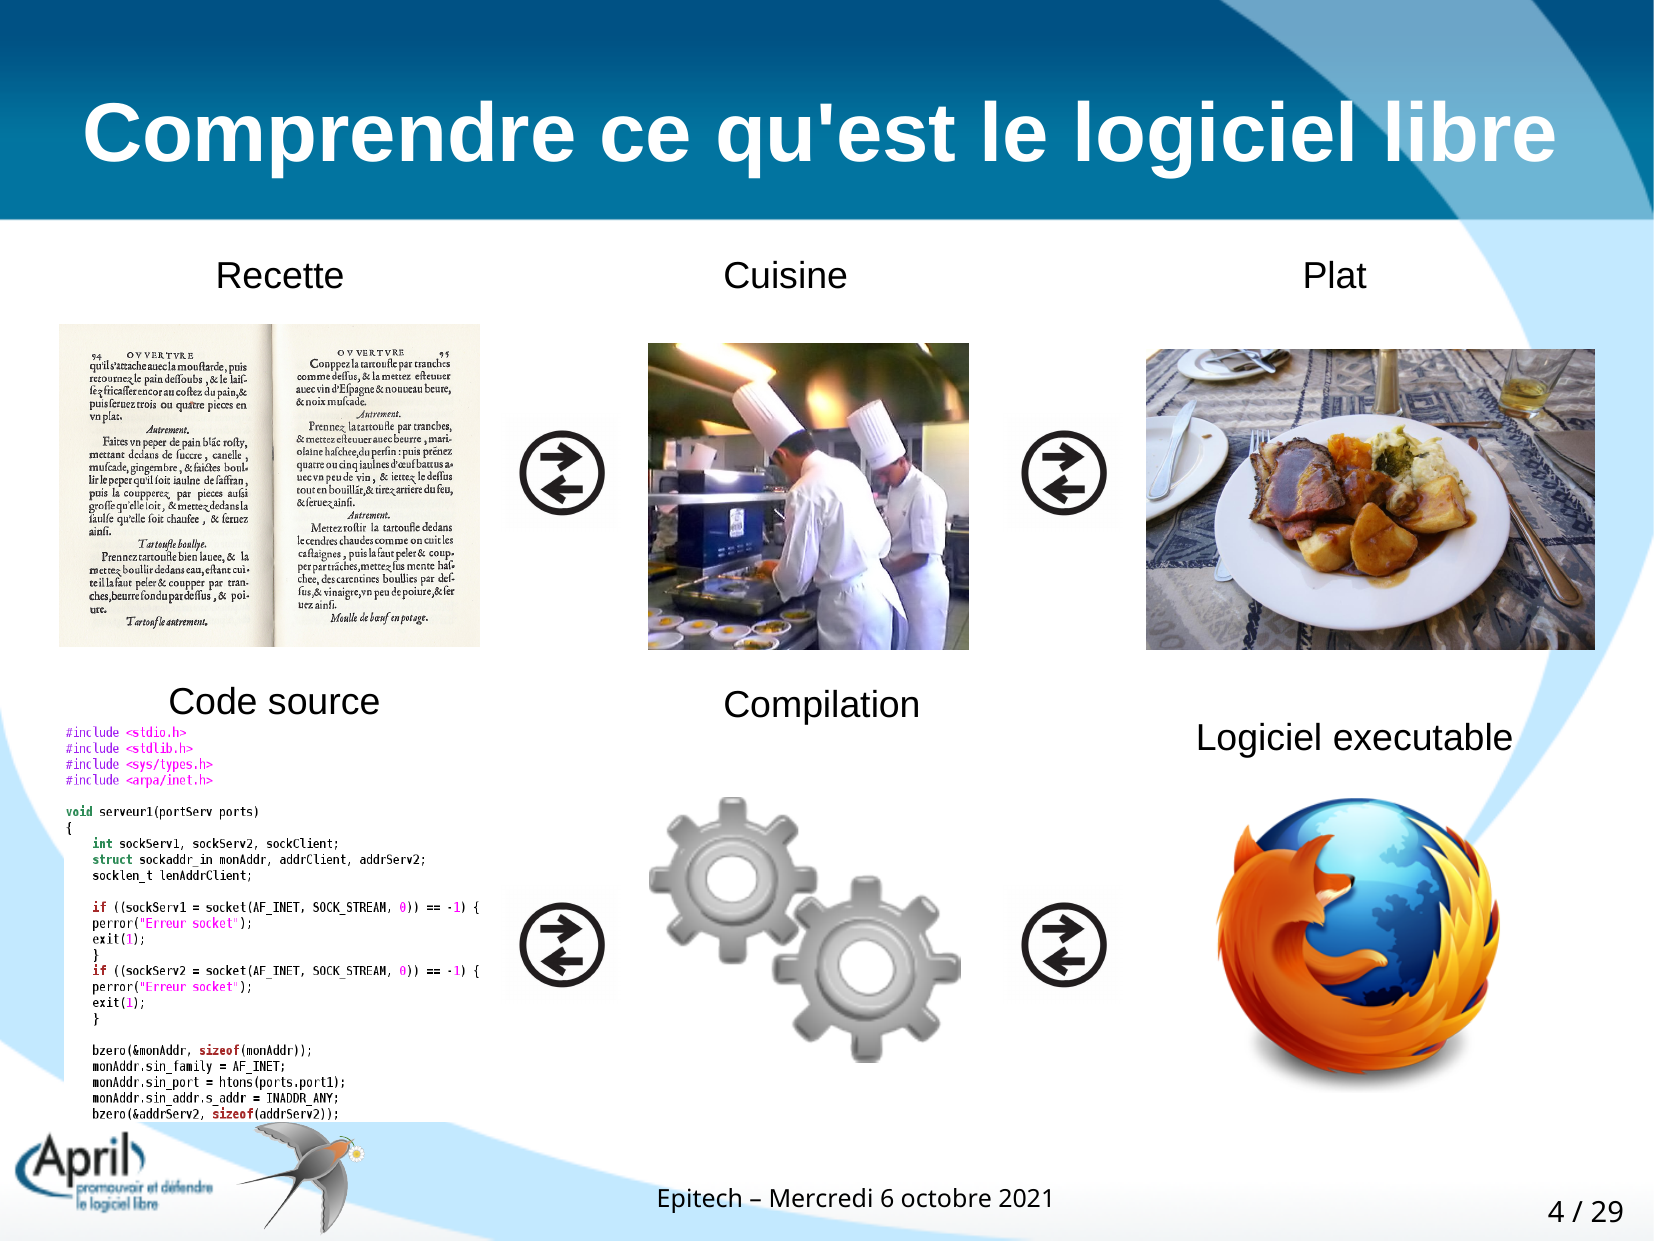

# Comprendre ce qu'est le logiciel libre
Recette
Cuisine
Plat
Code source
Compilation
Logiciel executable
4